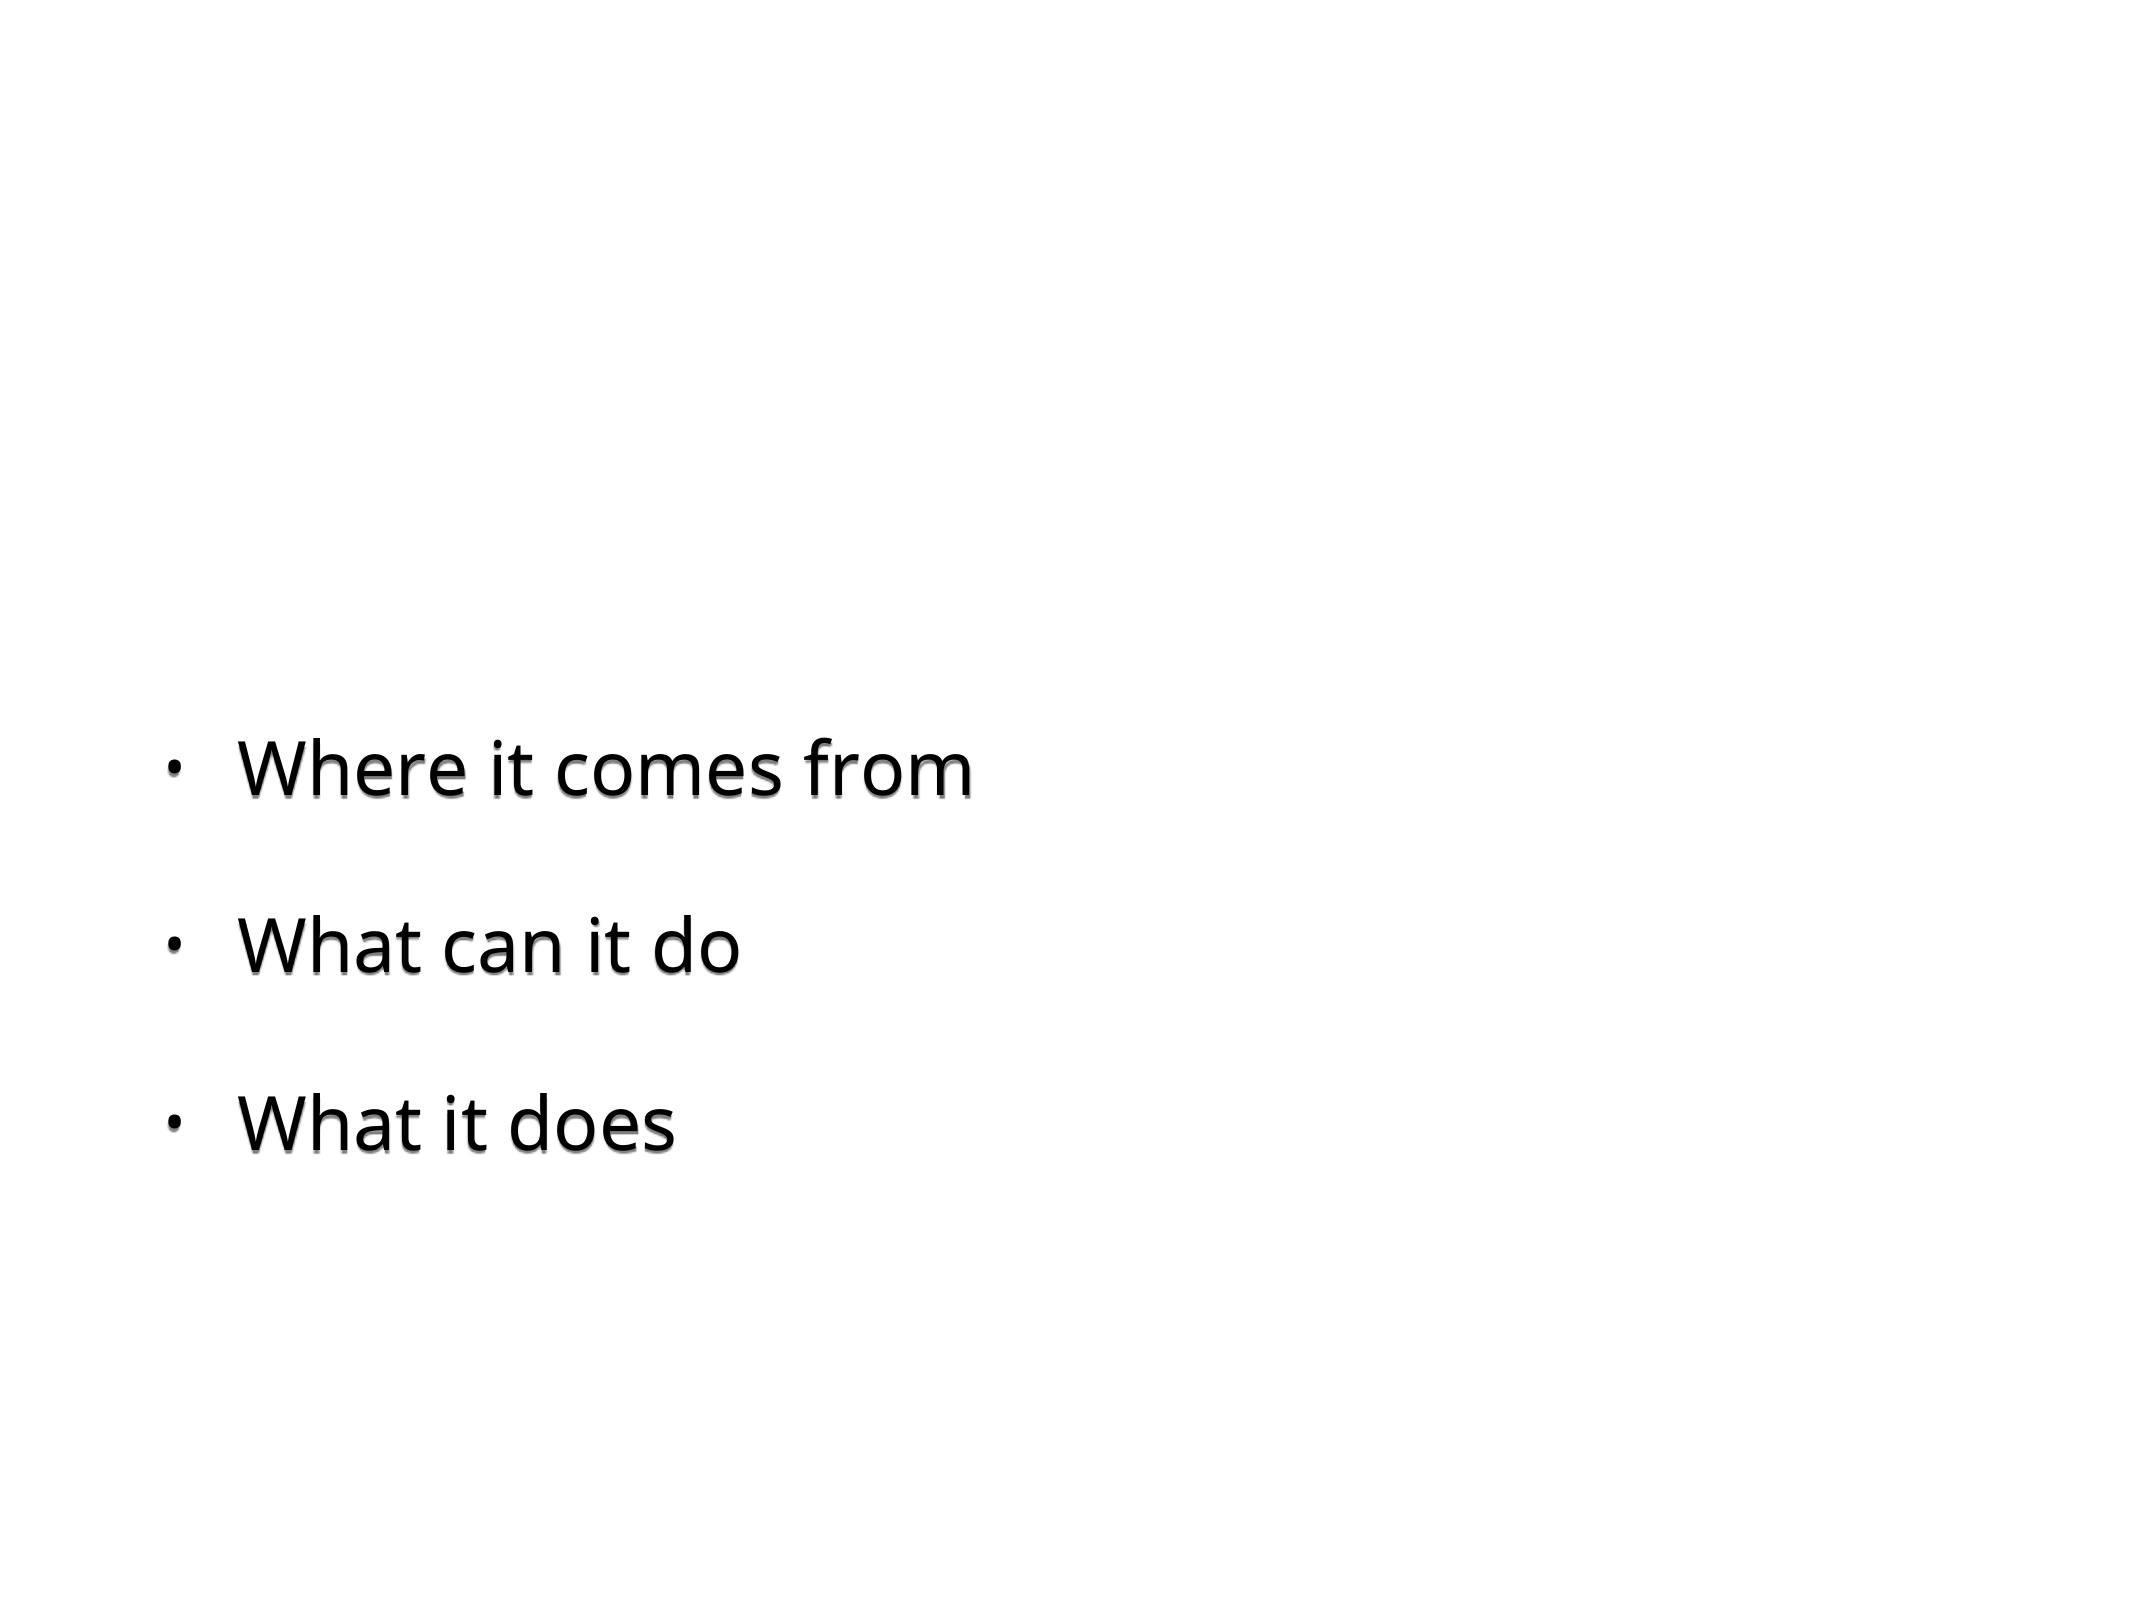

# Where it comes from
What can it do
What it does